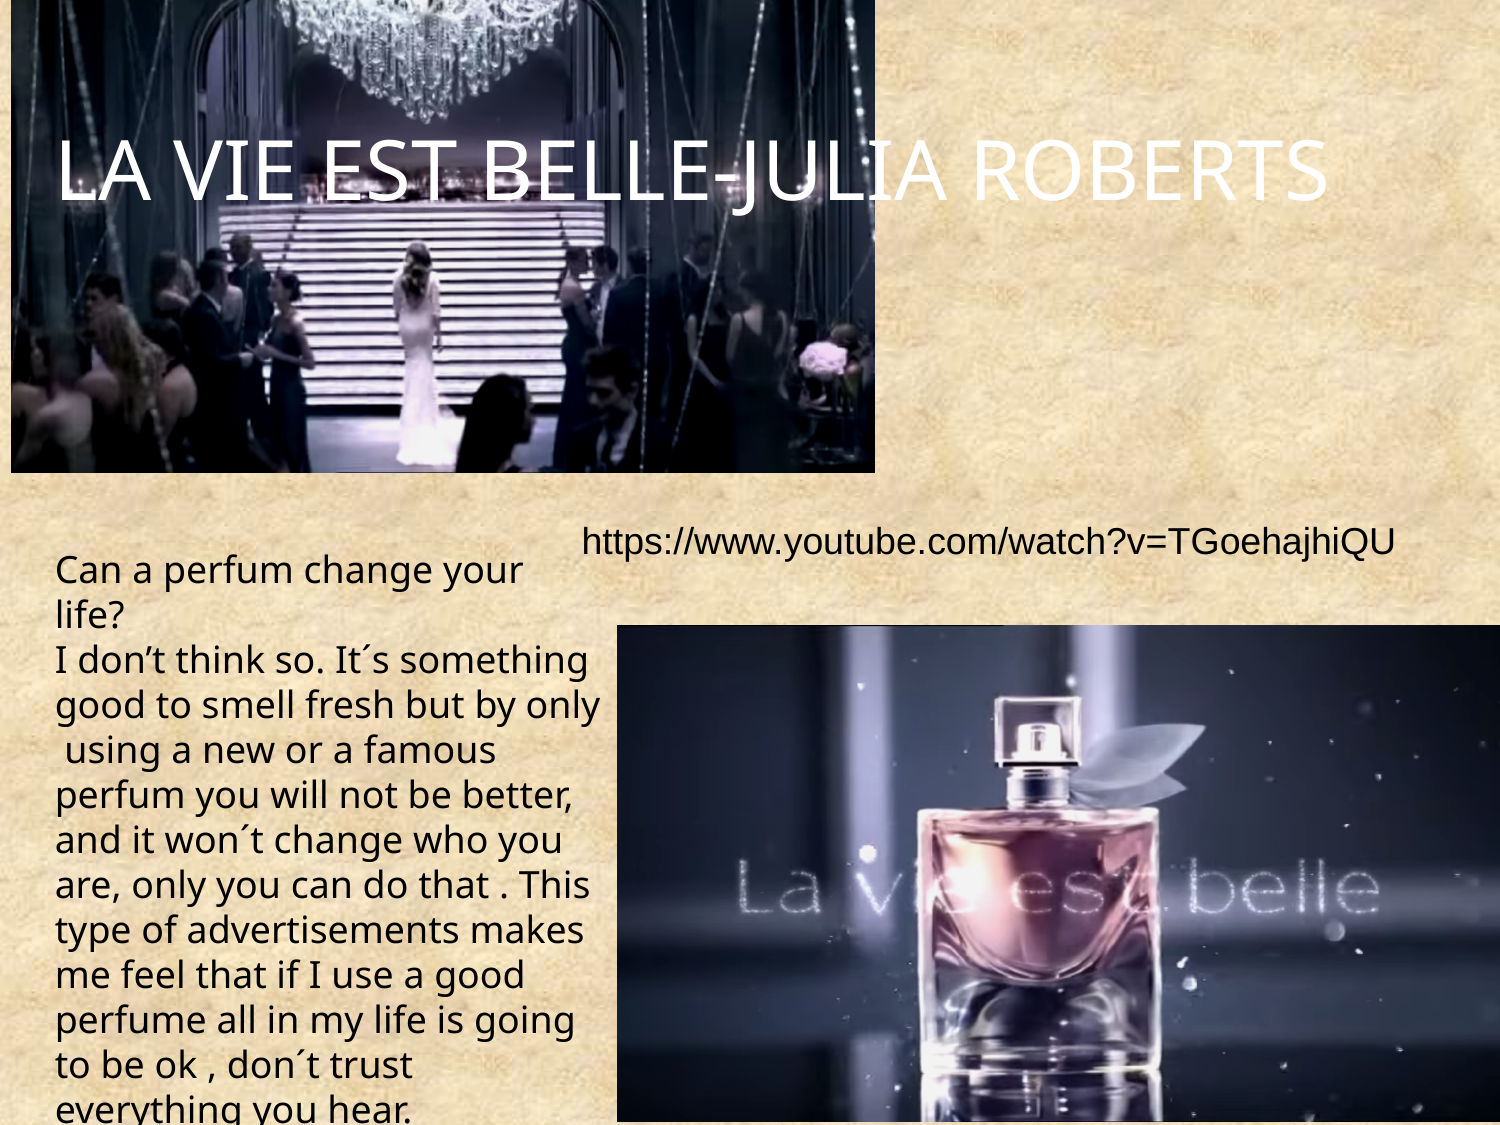

LA VIE EST BELLE-JULIA ROBERTS
Can a perfum change your life?
I don’t think so. It´s something good to smell fresh but by only using a new or a famous perfum you will not be better, and it won´t change who you are, only you can do that . This type of advertisements makes me feel that if I use a good perfume all in my life is going to be ok , don´t trust everything you hear.
https://www.youtube.com/watch?v=TGoehajhiQU